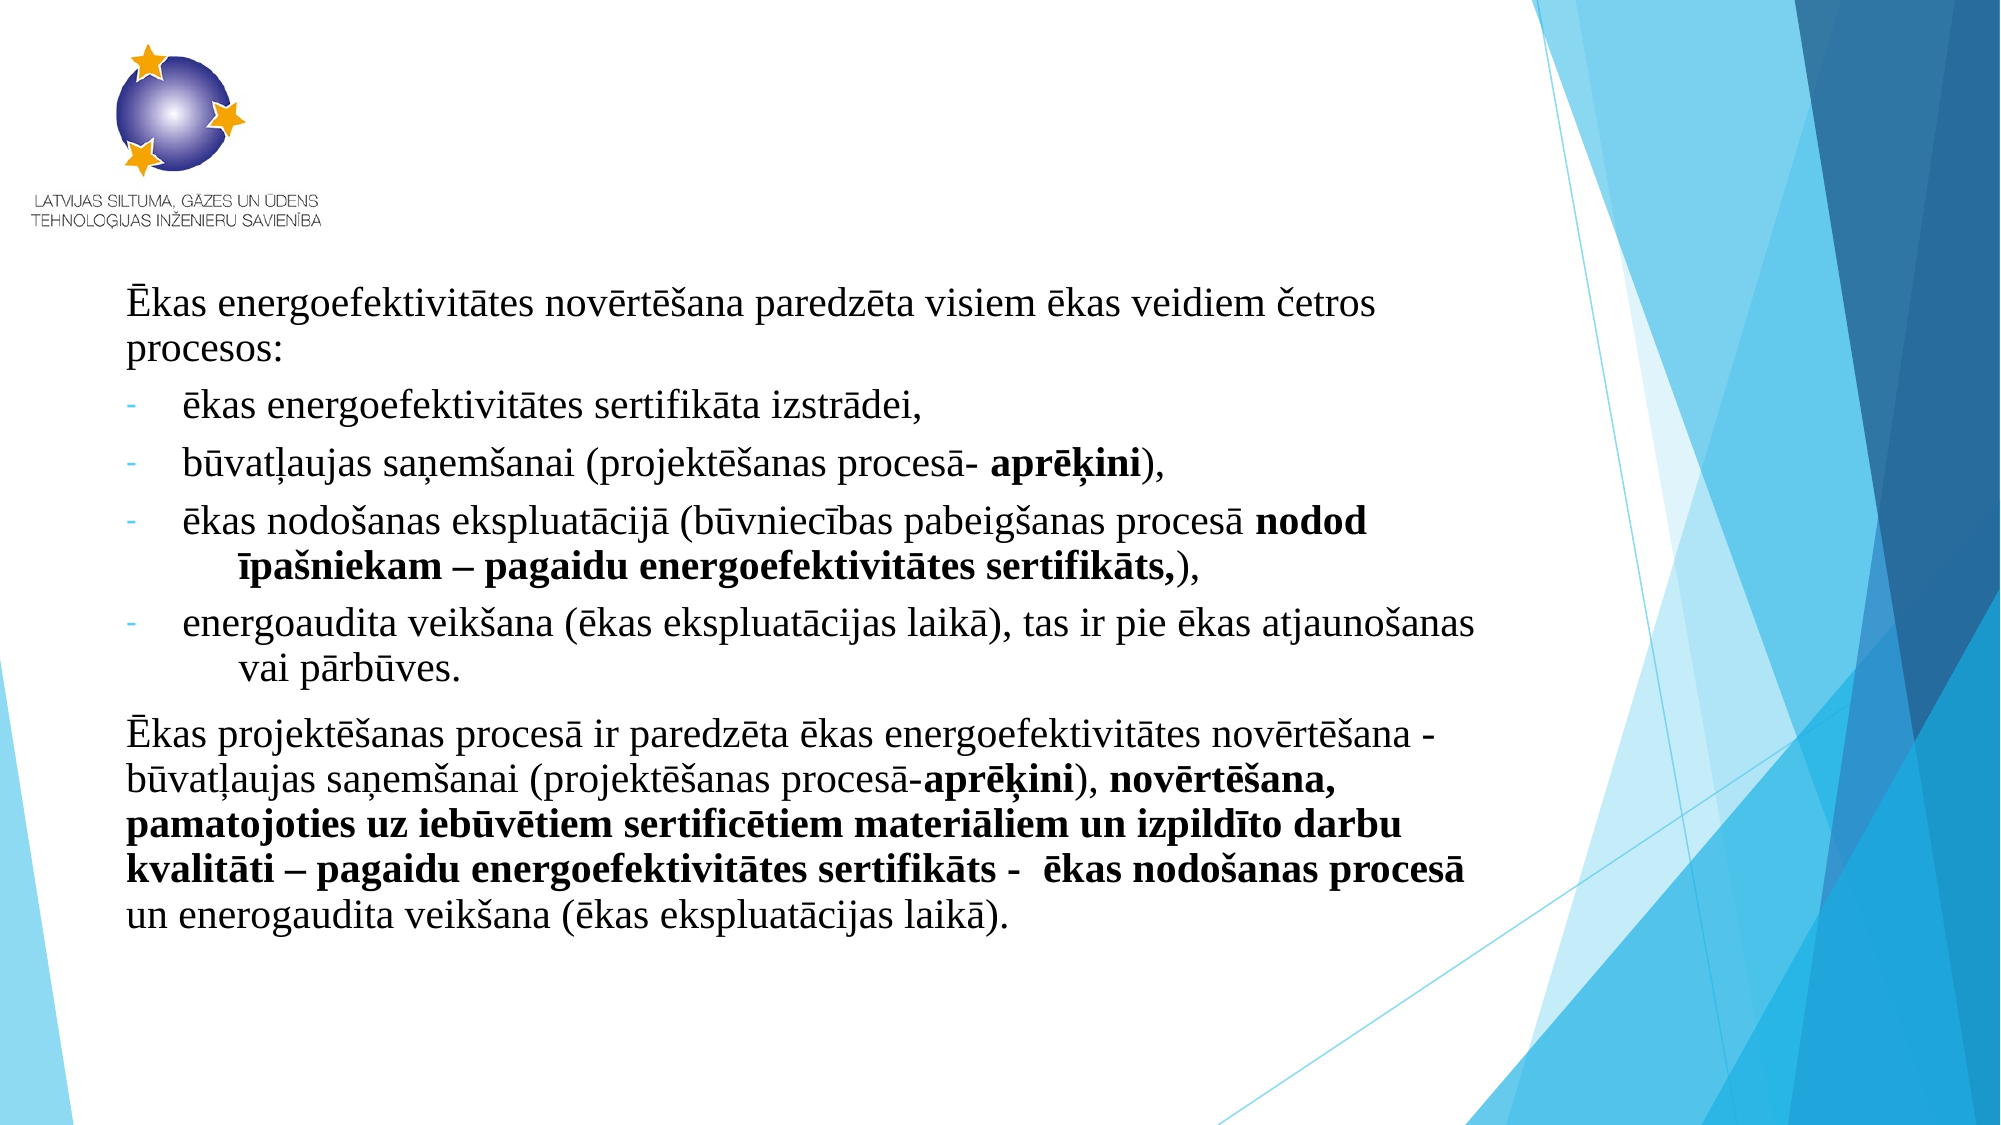

# Ēkas energoefektivitātes novērtēšana paredzēta visiem ēkas veidiem četros procesos:
ēkas energoefektivitātes sertifikāta izstrādei,
būvatļaujas saņemšanai (projektēšanas procesā- aprēķini),
ēkas nodošanas ekspluatācijā (būvniecības pabeigšanas procesā nodod īpašniekam – pagaidu energoefektivitātes sertifikāts,),
energoaudita veikšana (ēkas ekspluatācijas laikā), tas ir pie ēkas atjaunošanas vai pārbūves.
Ēkas projektēšanas procesā ir paredzēta ēkas energoefektivitātes novērtēšana - būvatļaujas saņemšanai (projektēšanas procesā-aprēķini), novērtēšana, pamatojoties uz iebūvētiem sertificētiem materiāliem un izpildīto darbu kvalitāti – pagaidu energoefektivitātes sertifikāts - ēkas nodošanas procesā un enerogaudita veikšana (ēkas ekspluatācijas laikā).